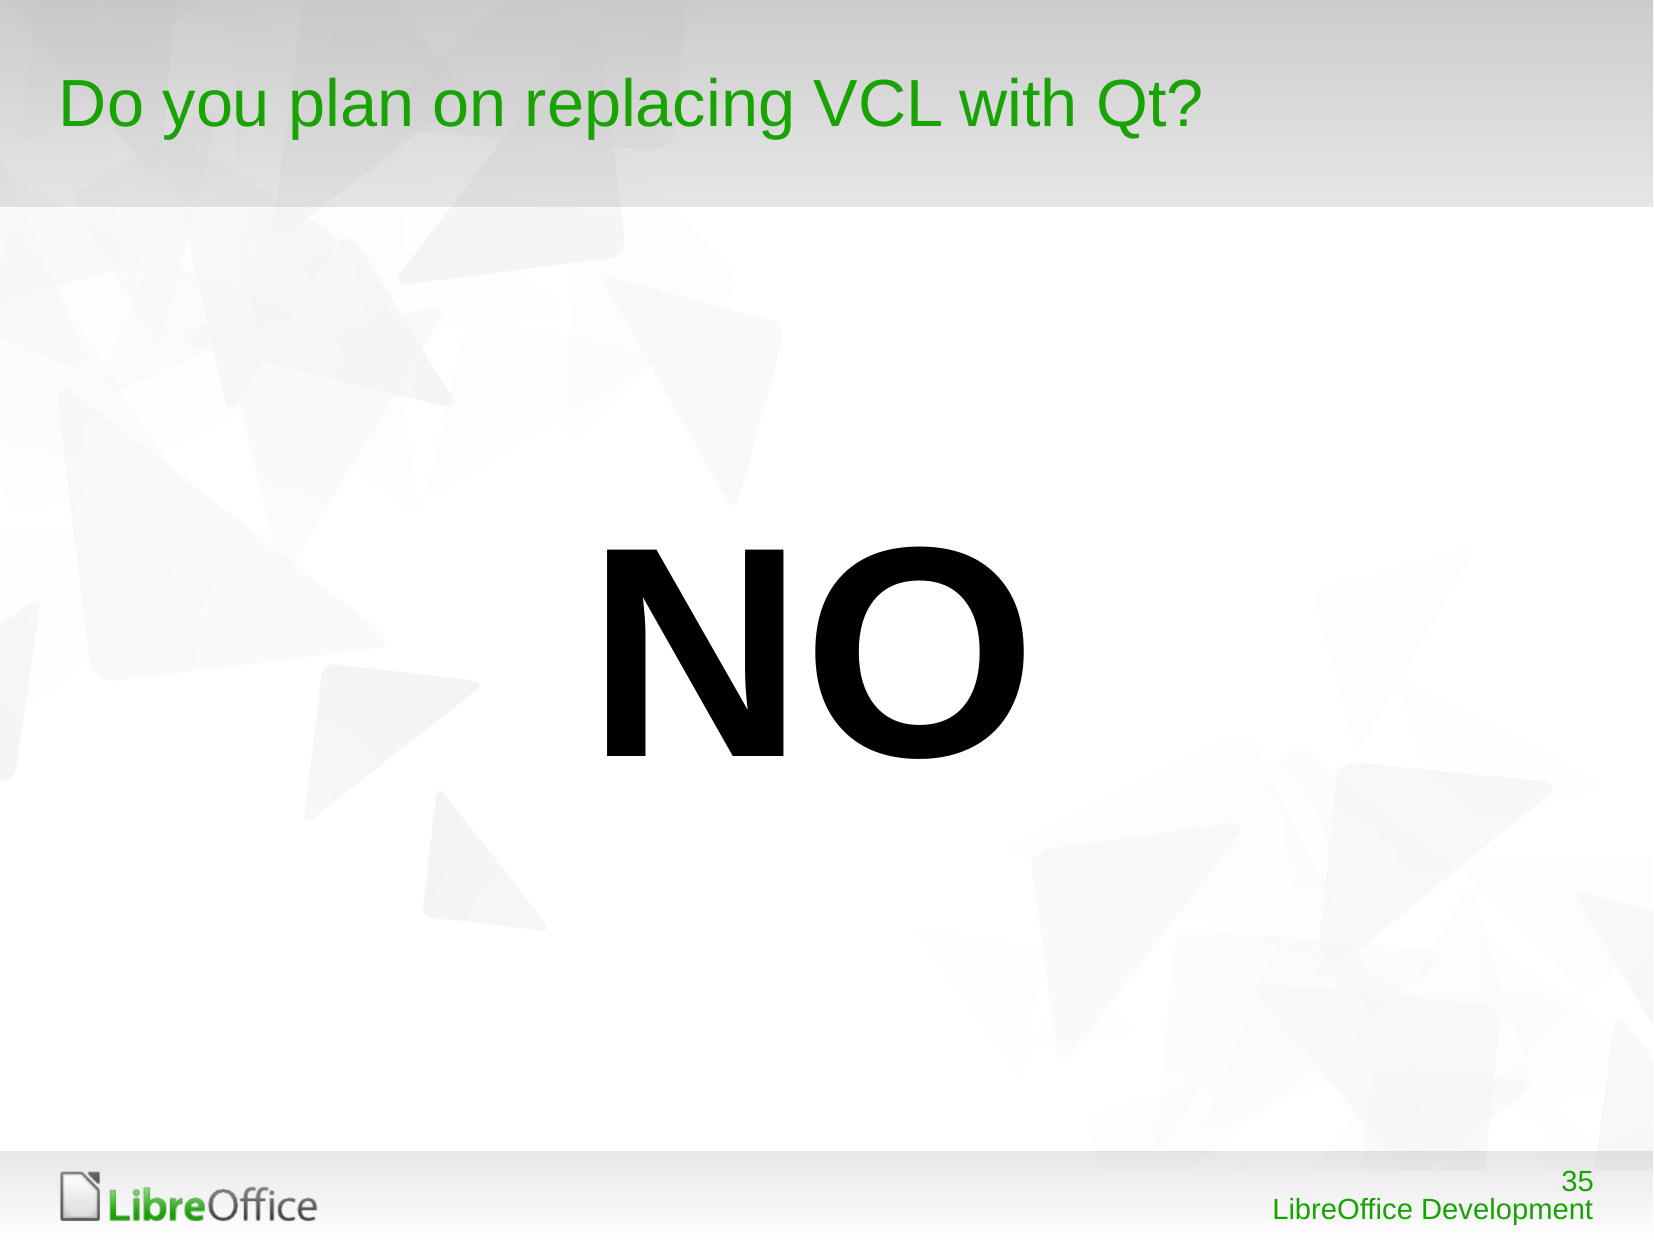

# Do you plan on replacing VCL with Qt?
NO
35
LibreOffice Development